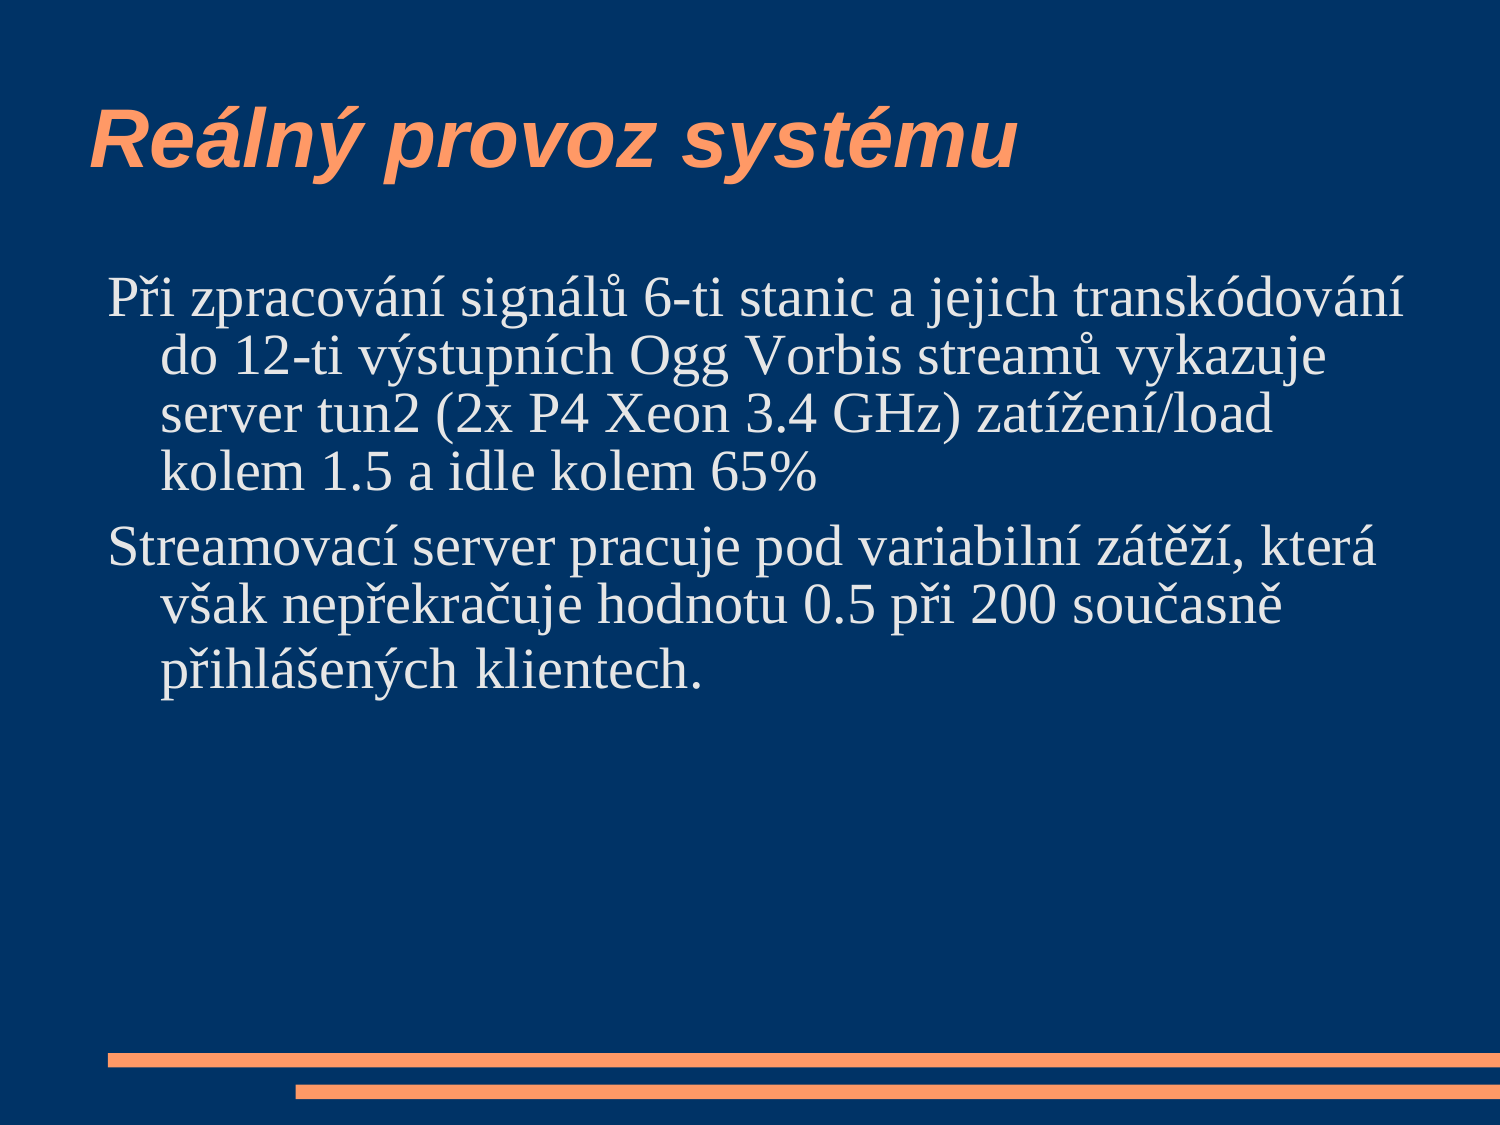

# Reálný provoz systému
Při zpracování signálů 6-ti stanic a jejich transkódování do 12-ti výstupních Ogg Vorbis streamů vykazuje server tun2 (2x P4 Xeon 3.4 GHz) zatížení/load kolem 1.5 a idle kolem 65%
Streamovací server pracuje pod variabilní zátěží, která však nepřekračuje hodnotu 0.5 při 200 současně přihlášených klientech.